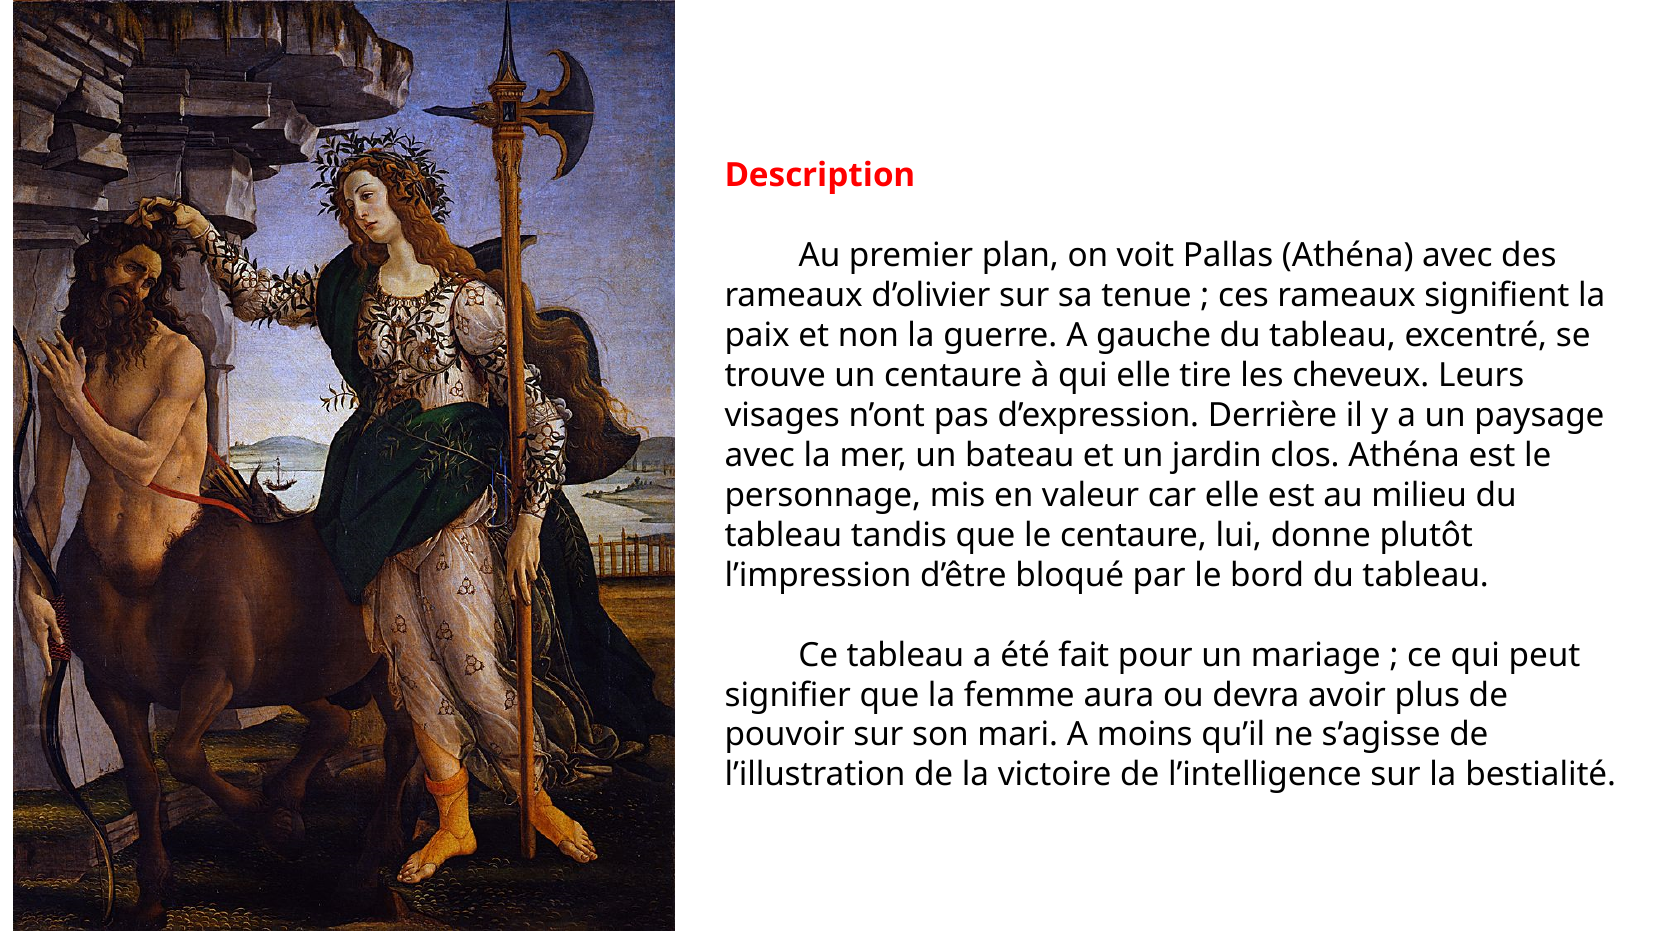

Description
Au premier plan, on voit Pallas (Athéna) avec des rameaux d’olivier sur sa tenue ; ces rameaux signifient la paix et non la guerre. A gauche du tableau, excentré, se trouve un centaure à qui elle tire les cheveux. Leurs visages n’ont pas d’expression. Derrière il y a un paysage avec la mer, un bateau et un jardin clos. Athéna est le personnage, mis en valeur car elle est au milieu du tableau tandis que le centaure, lui, donne plutôt l’impression d’être bloqué par le bord du tableau.
	Ce tableau a été fait pour un mariage ; ce qui peut signifier que la femme aura ou devra avoir plus de pouvoir sur son mari. A moins qu’il ne s’agisse de l’illustration de la victoire de l’intelligence sur la bestialité.